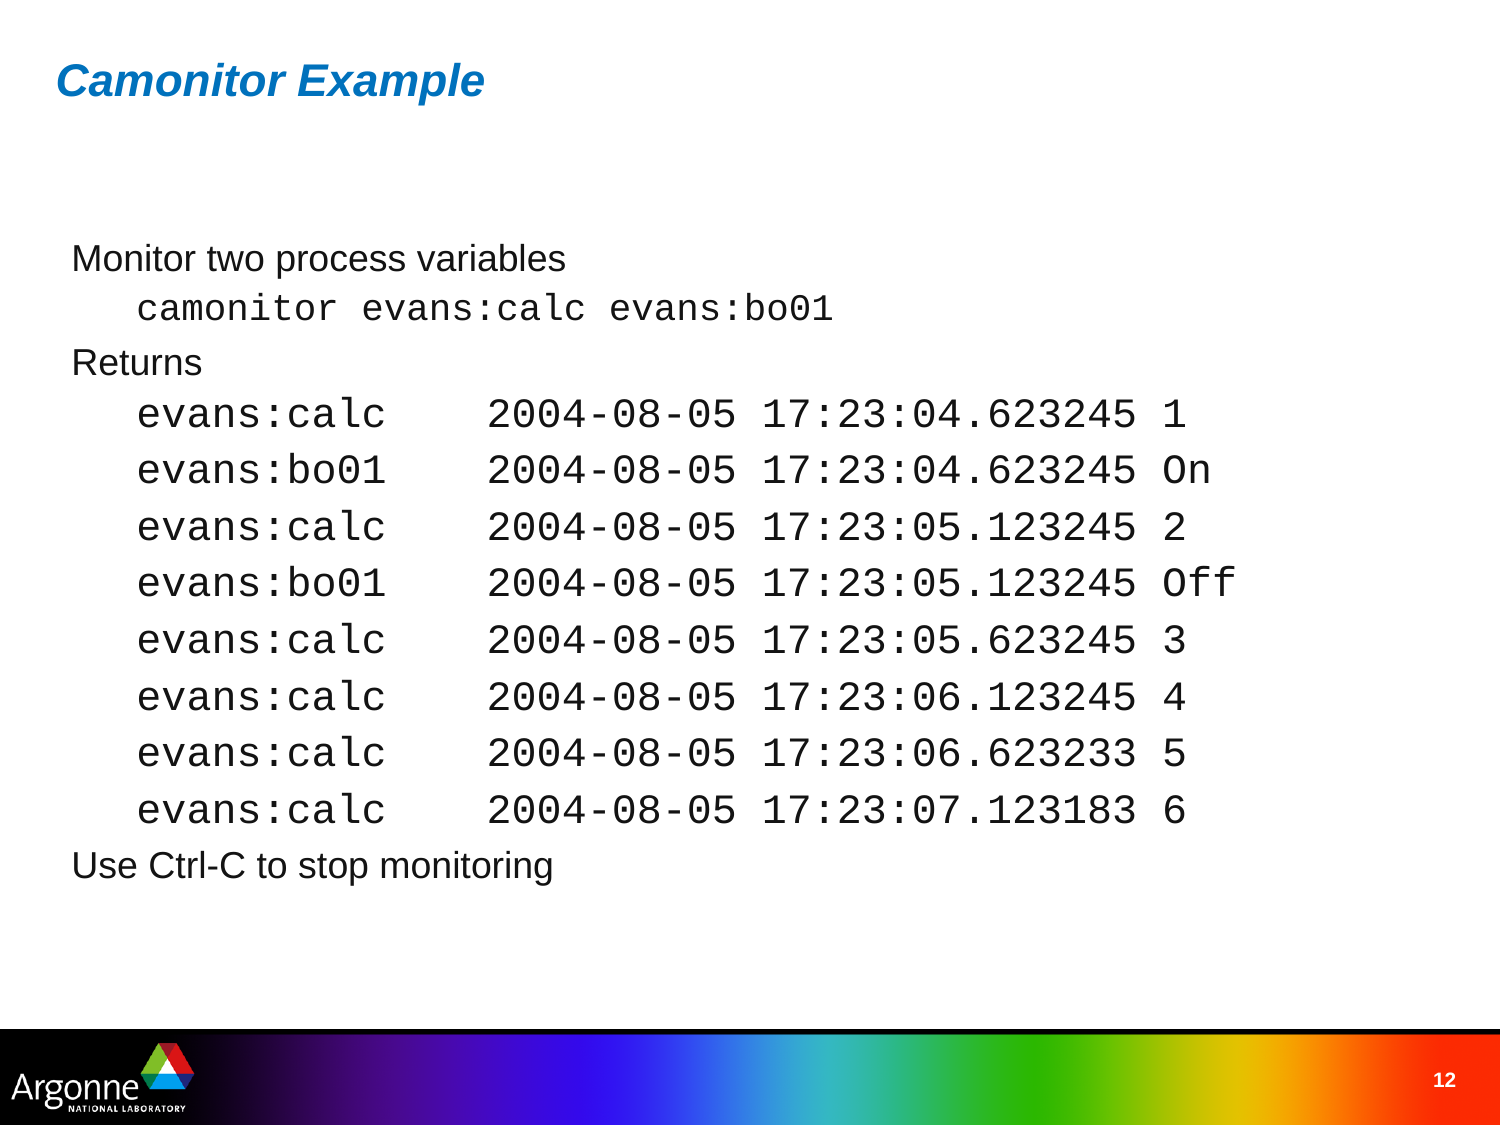

# Camonitor Example
Monitor two process variables
camonitor evans:calc evans:bo01
Returns
evans:calc 2004-08-05 17:23:04.623245 1
evans:bo01 2004-08-05 17:23:04.623245 On
evans:calc 2004-08-05 17:23:05.123245 2
evans:bo01 2004-08-05 17:23:05.123245 Off
evans:calc 2004-08-05 17:23:05.623245 3
evans:calc 2004-08-05 17:23:06.123245 4
evans:calc 2004-08-05 17:23:06.623233 5
evans:calc 2004-08-05 17:23:07.123183 6
Use Ctrl-C to stop monitoring
12